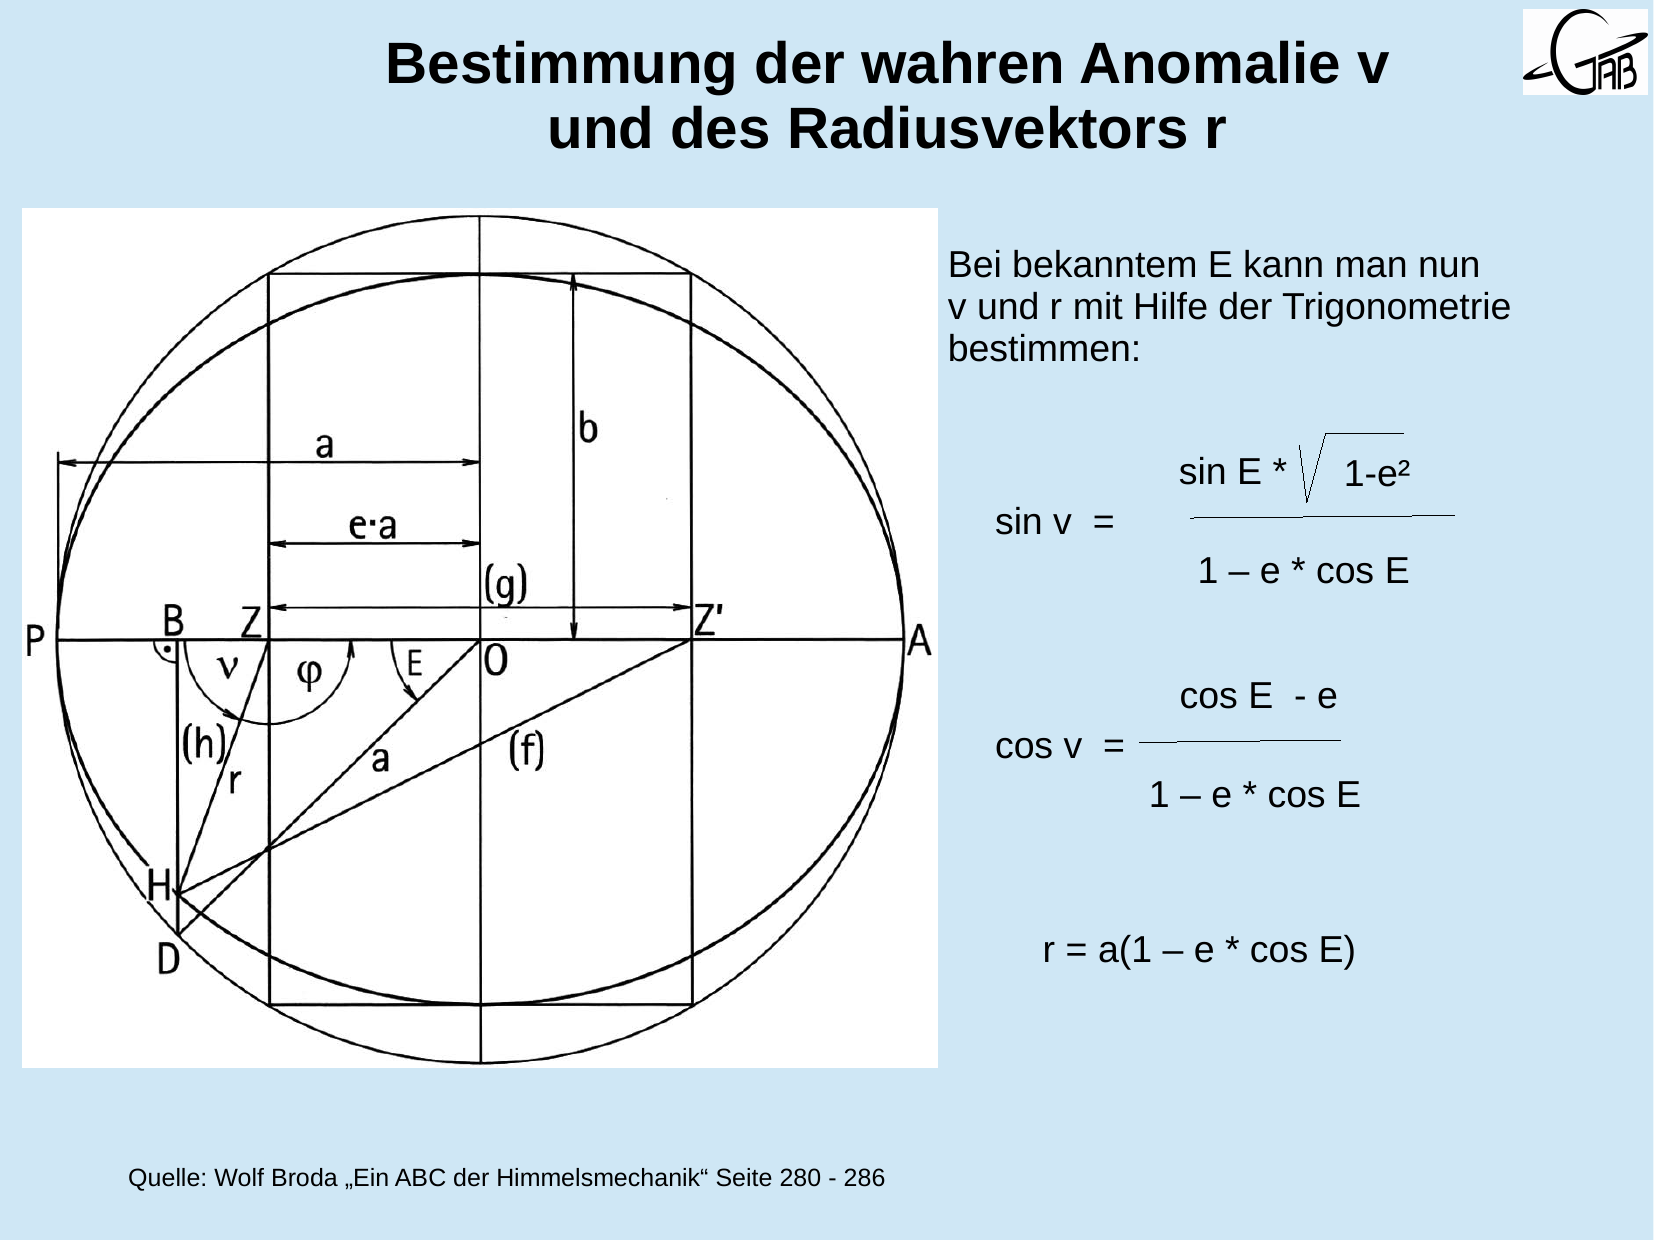

Bestimmung der wahren Anomalie v
und des Radiusvektors r
Bei bekanntem E kann man nun
v und r mit Hilfe der Trigonometrie
bestimmen:
 1-e²
 sin E *
sin v =
1 – e * cos E
 cos E - e
cos v =
1 – e * cos E
r = a(1 – e * cos E)
Quelle: Wolf Broda „Ein ABC der Himmelsmechanik“ Seite 280 - 286